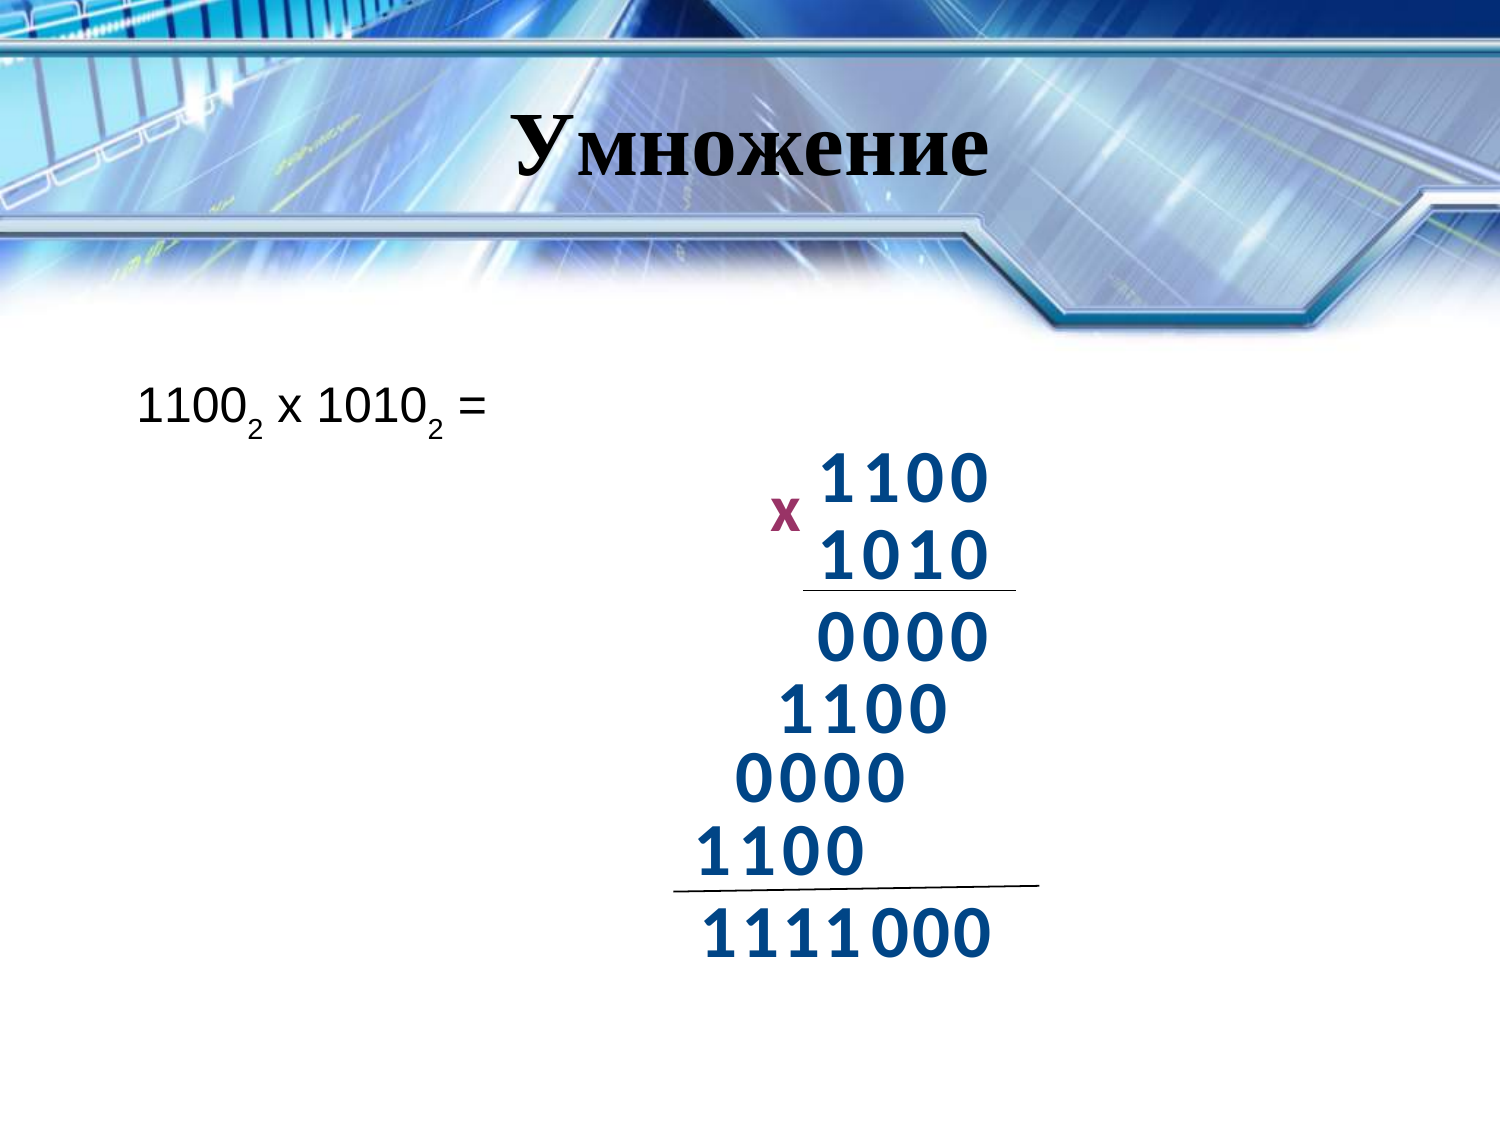

# Умножение
11002 х 10102 =
1100
х
1010
0000
1100
0000
1100
0
1
1
0
0
1
1